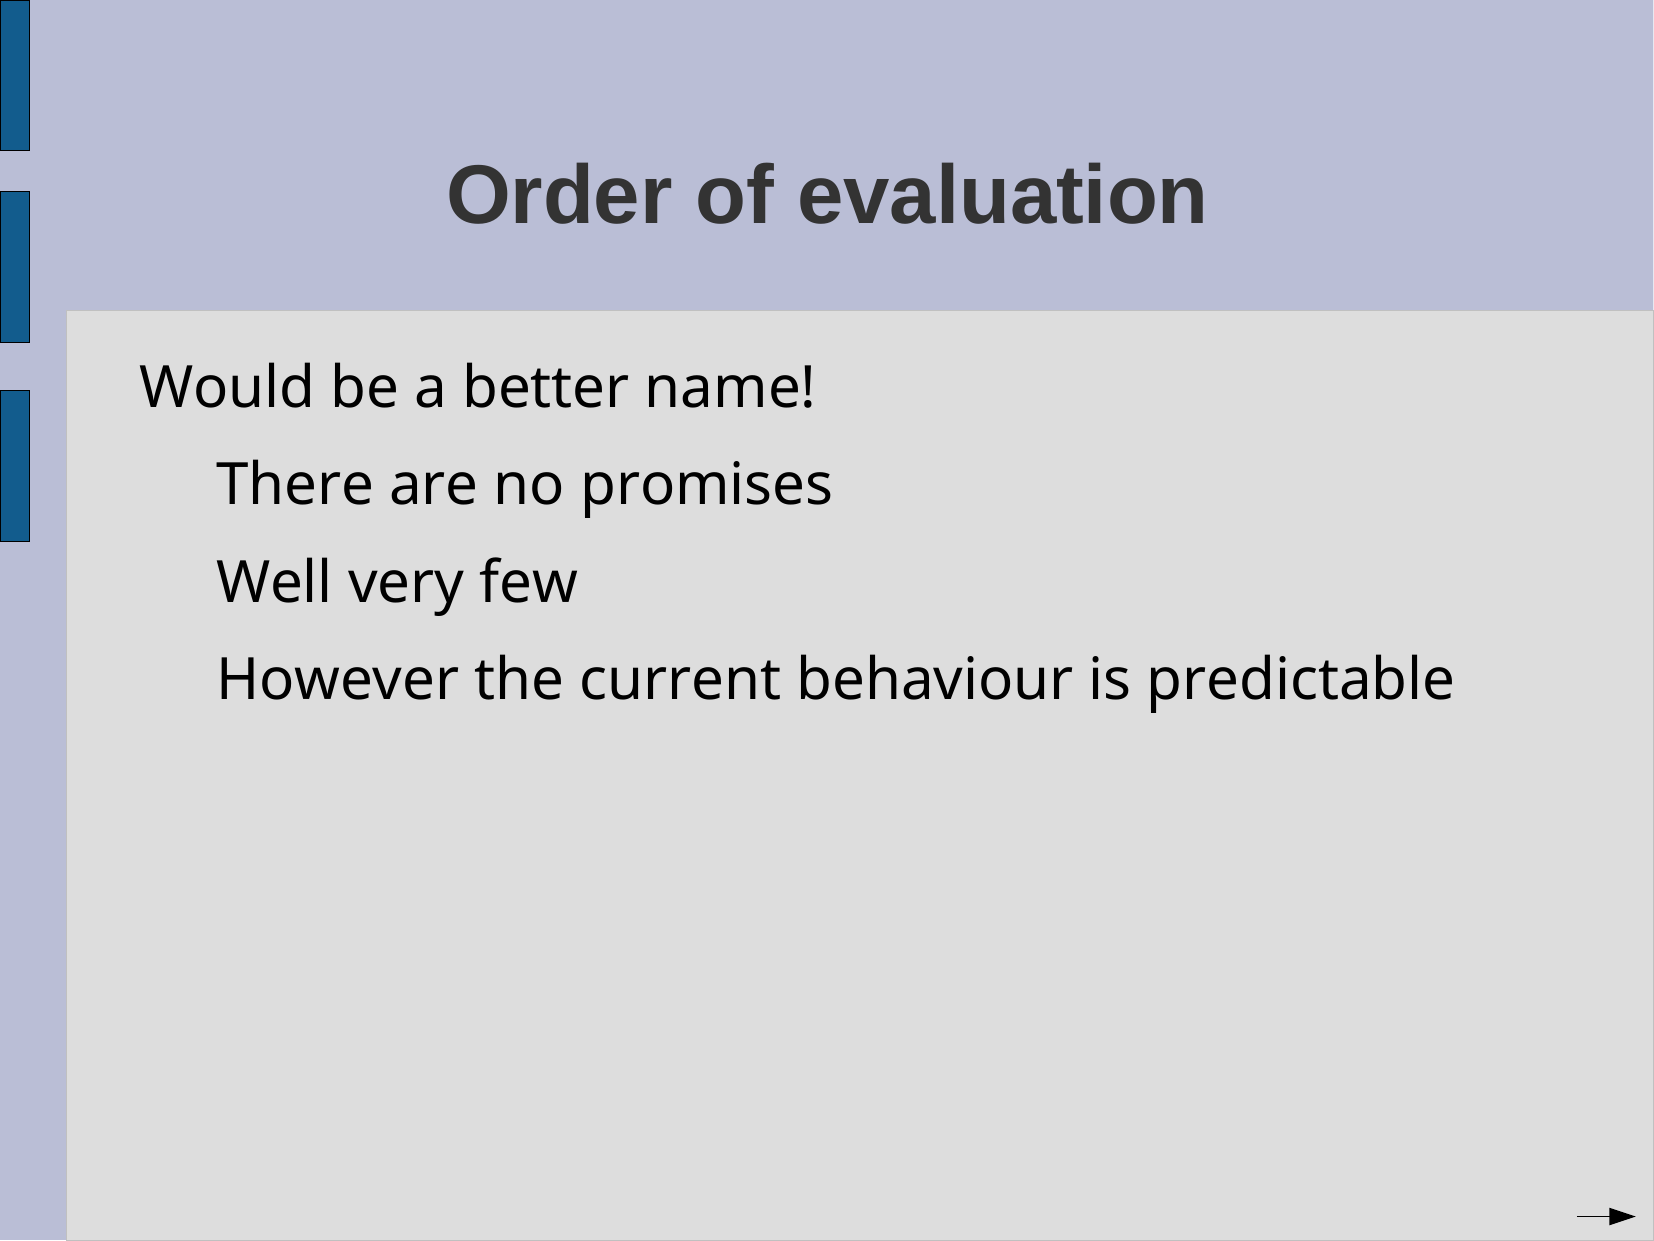

# Order of evaluation
Would be a better name!
There are no promises
Well very few
However the current behaviour is predictable